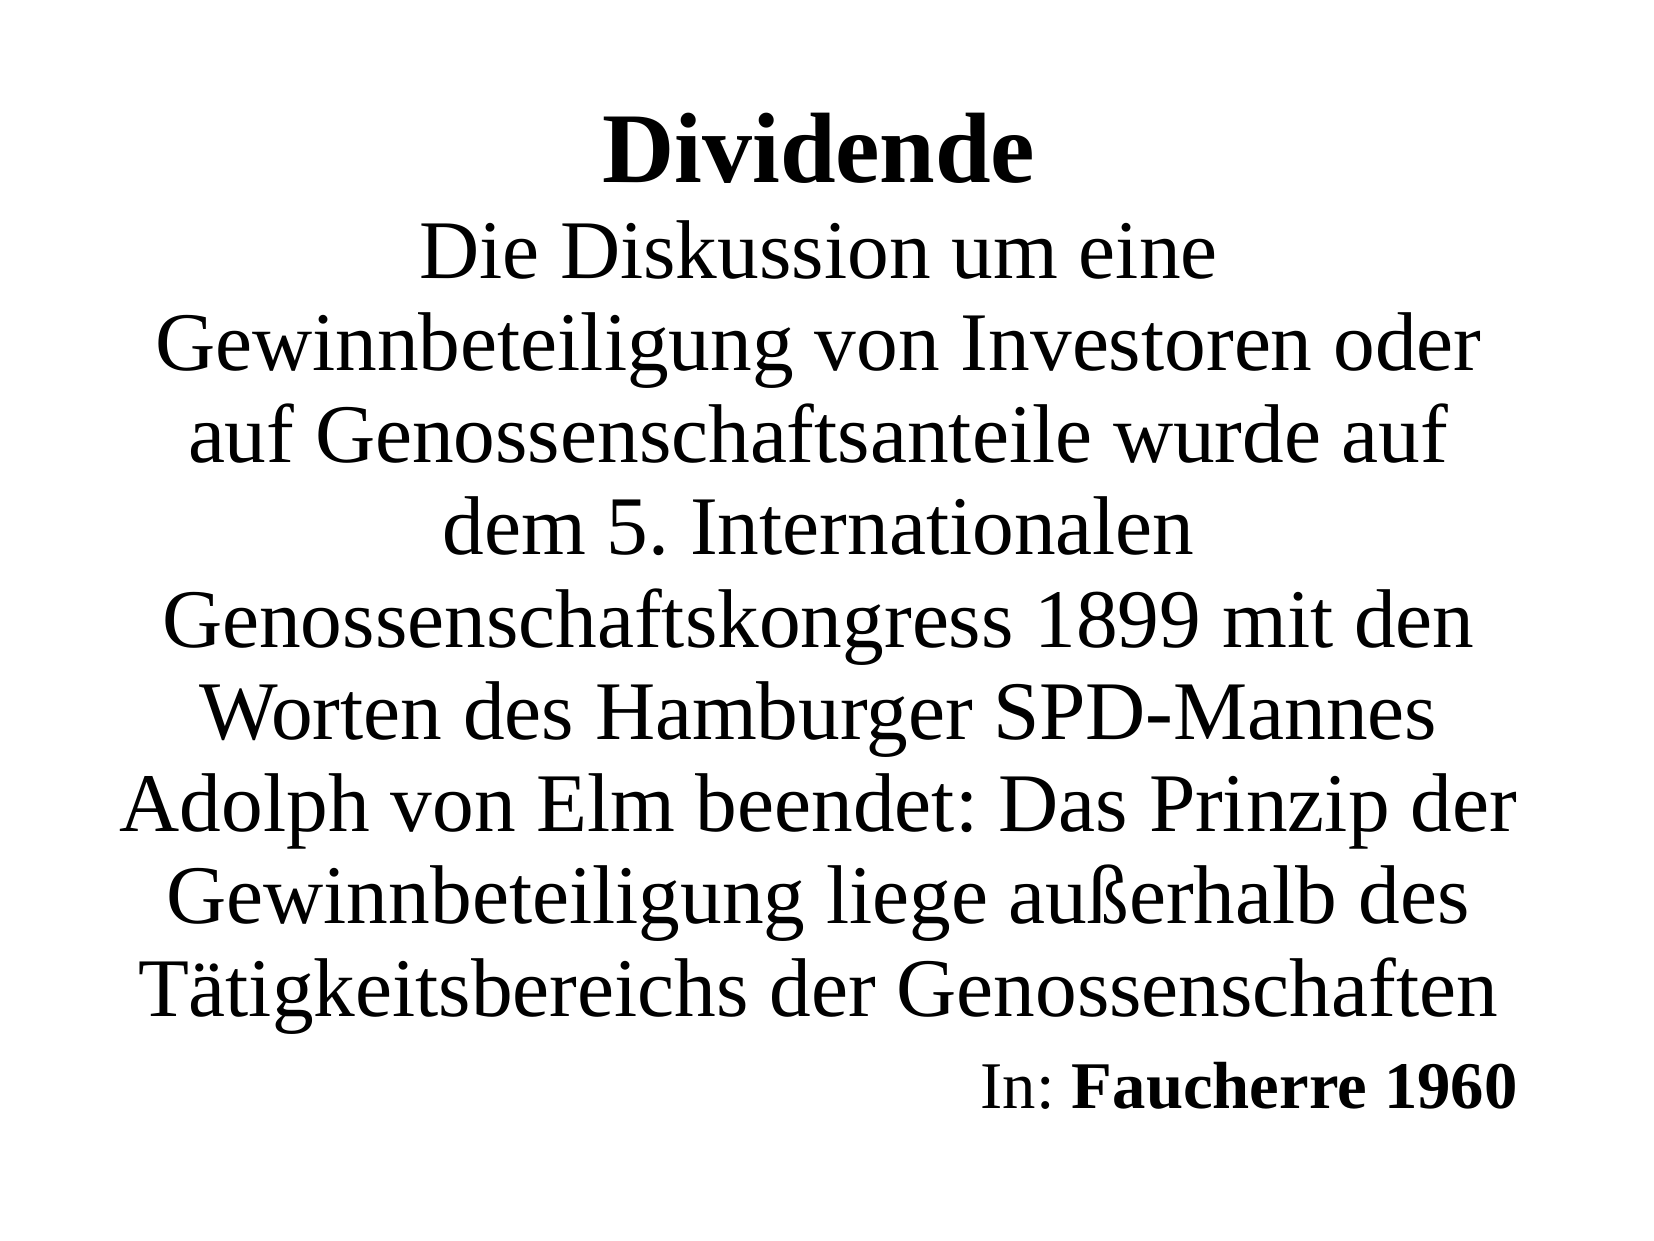

Dividende
Die Diskussion um eine Gewinnbeteiligung von Investoren oder auf Genossenschaftsanteile wurde auf dem 5. Internationalen Genossenschaftskongress 1899 mit den Worten des Hamburger SPD-Mannes Adolph von Elm beendet: Das Prinzip der Gewinnbeteiligung liege außerhalb des Tätigkeitsbereichs der Genossenschaften
 In: Faucherre 1960